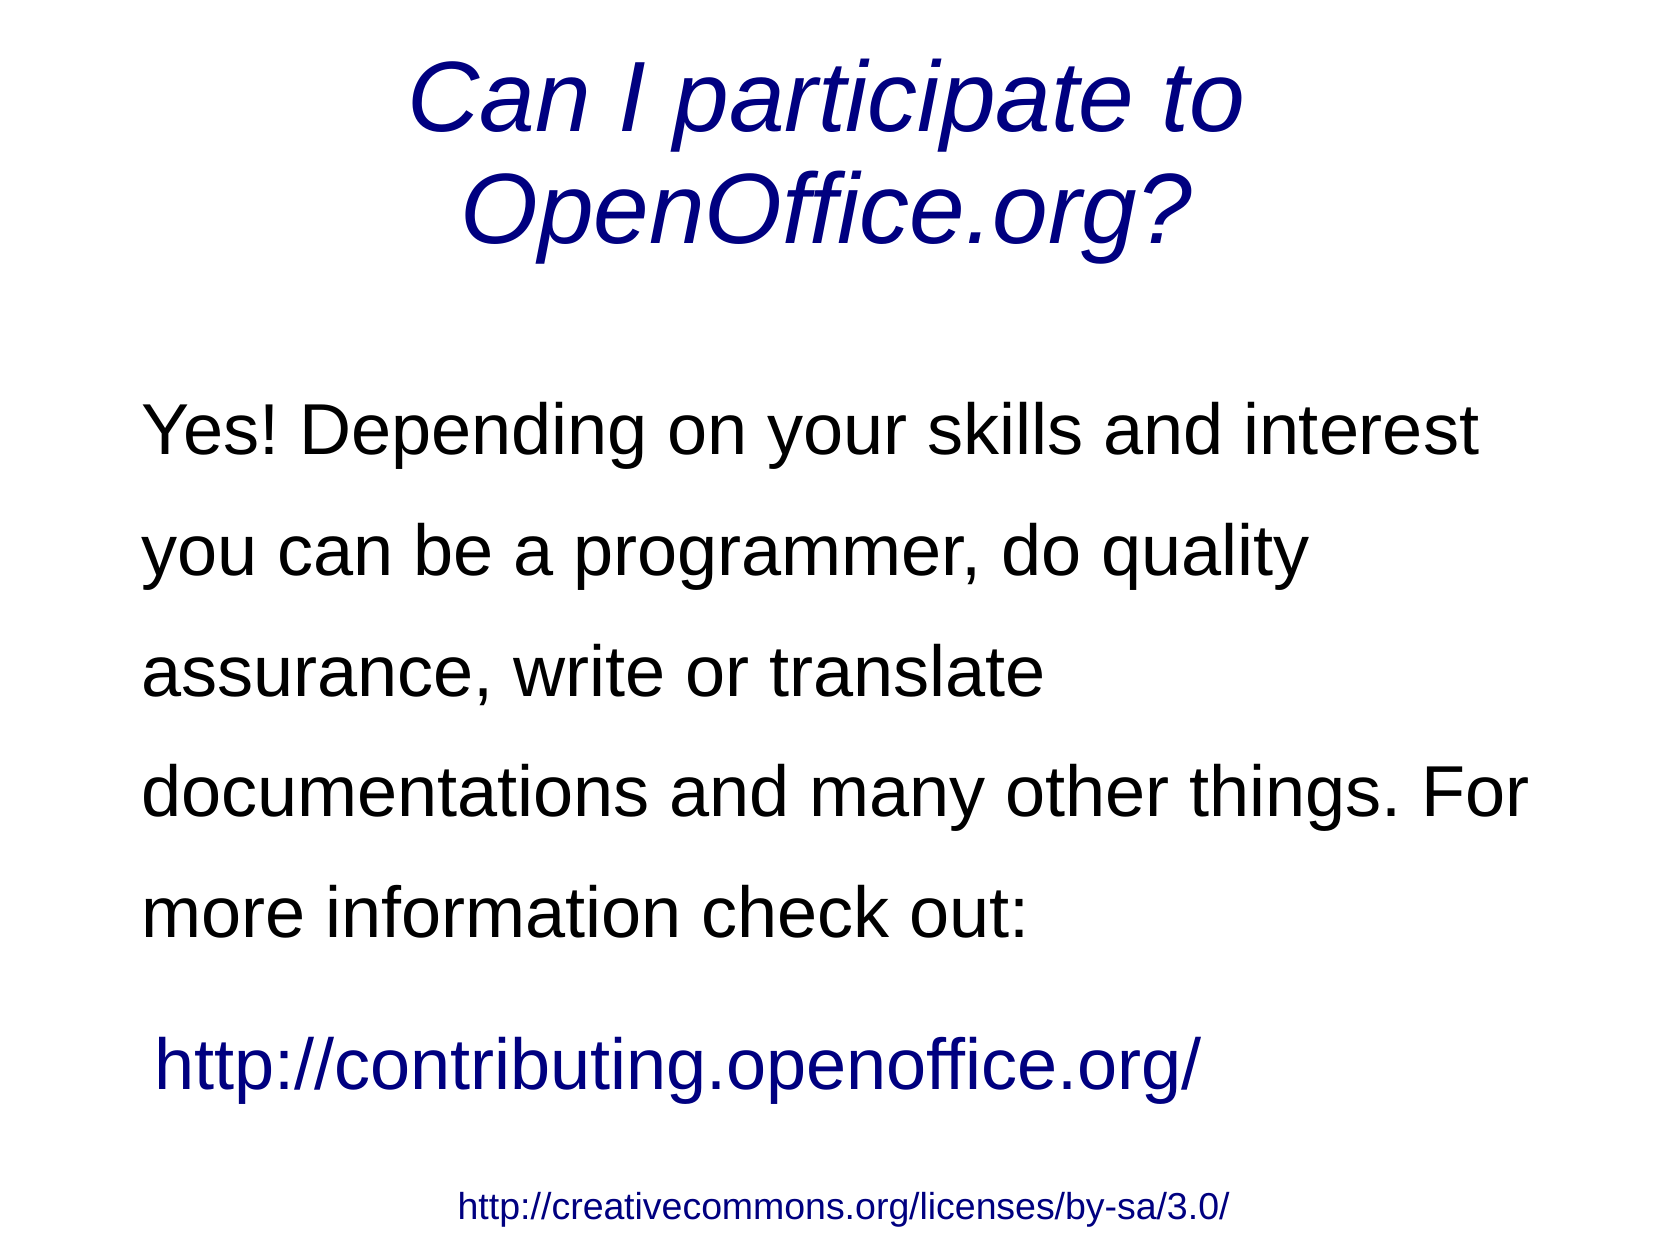

# Can I participate to OpenOffice.org?
Yes! Depending on your skills and interest you can be a programmer, do quality assurance, write or translate documentations and many other things. For more information check out:
http://contributing.openoffice.org/